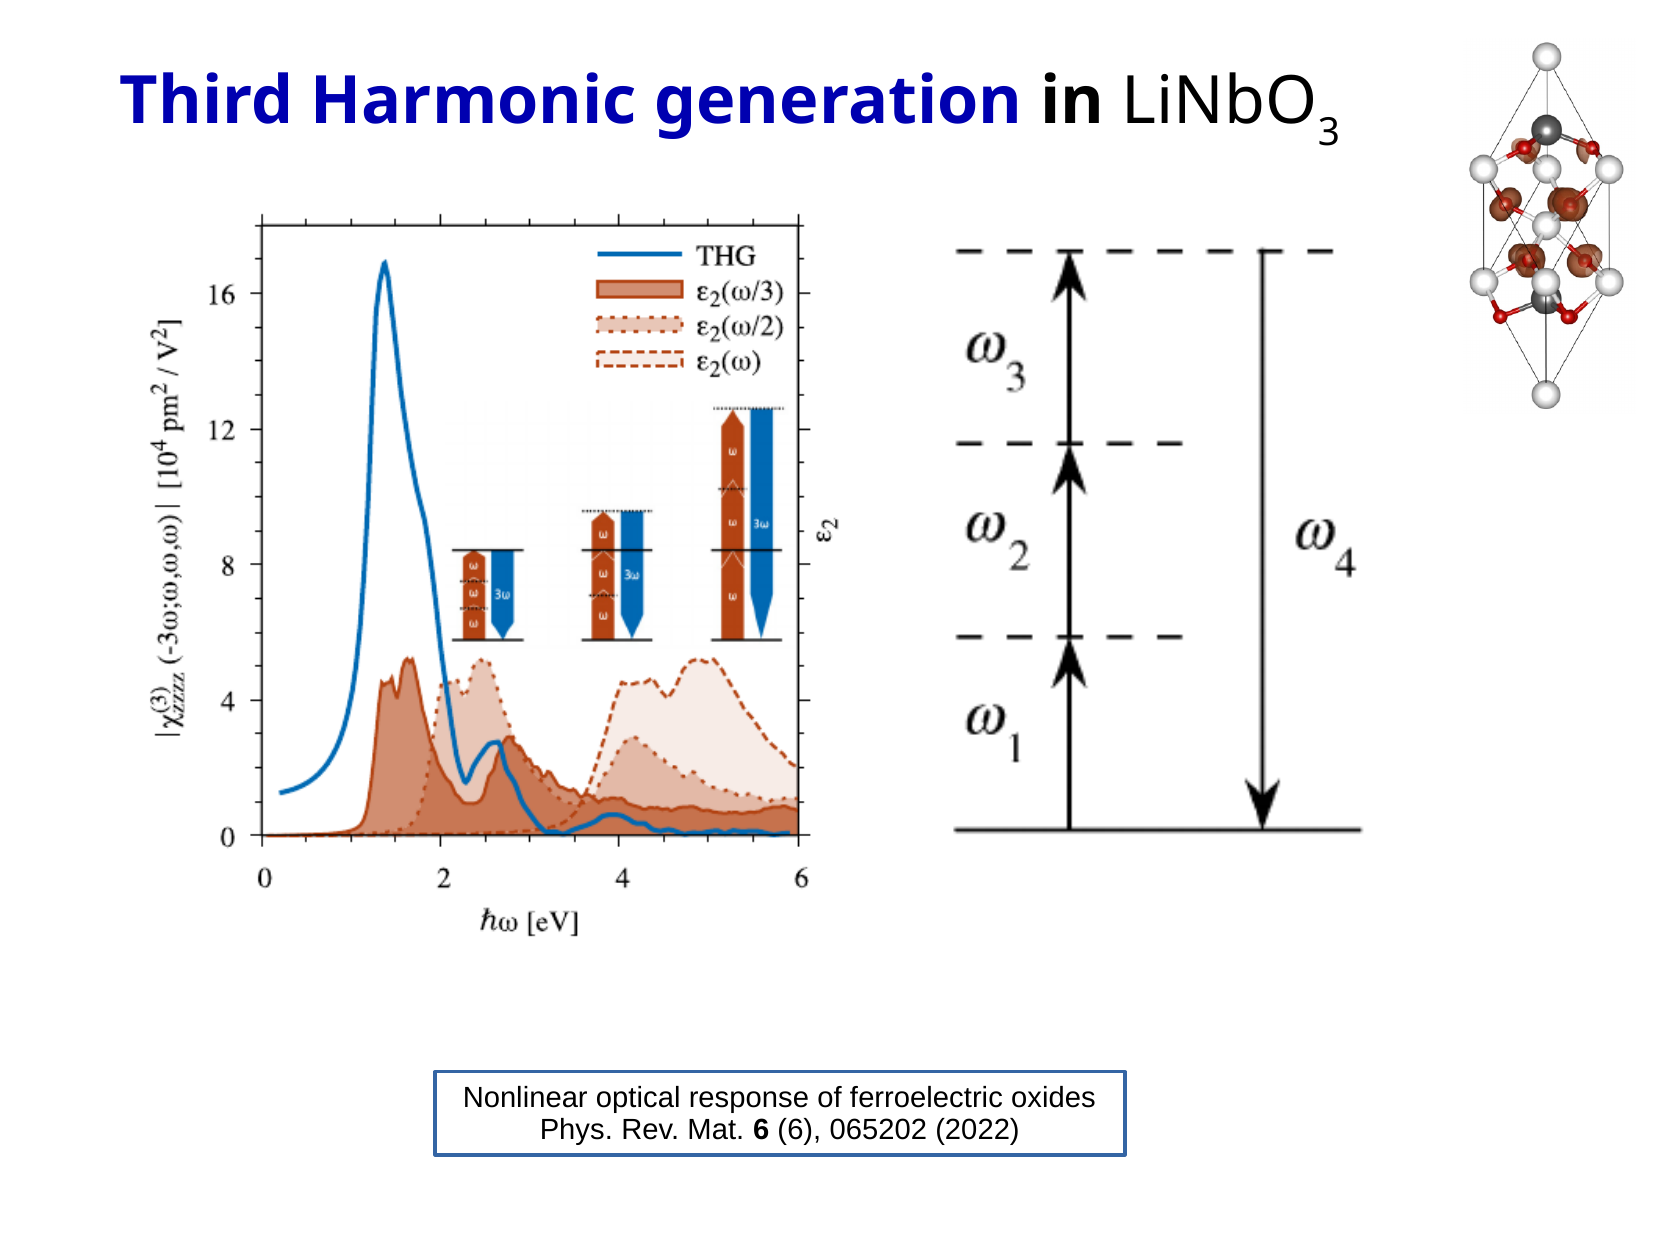

Third Harmonic generation in LiNbO3
Nonlinear optical response of ferroelectric oxides
Phys. Rev. Mat. 6 (6), 065202 (2022)